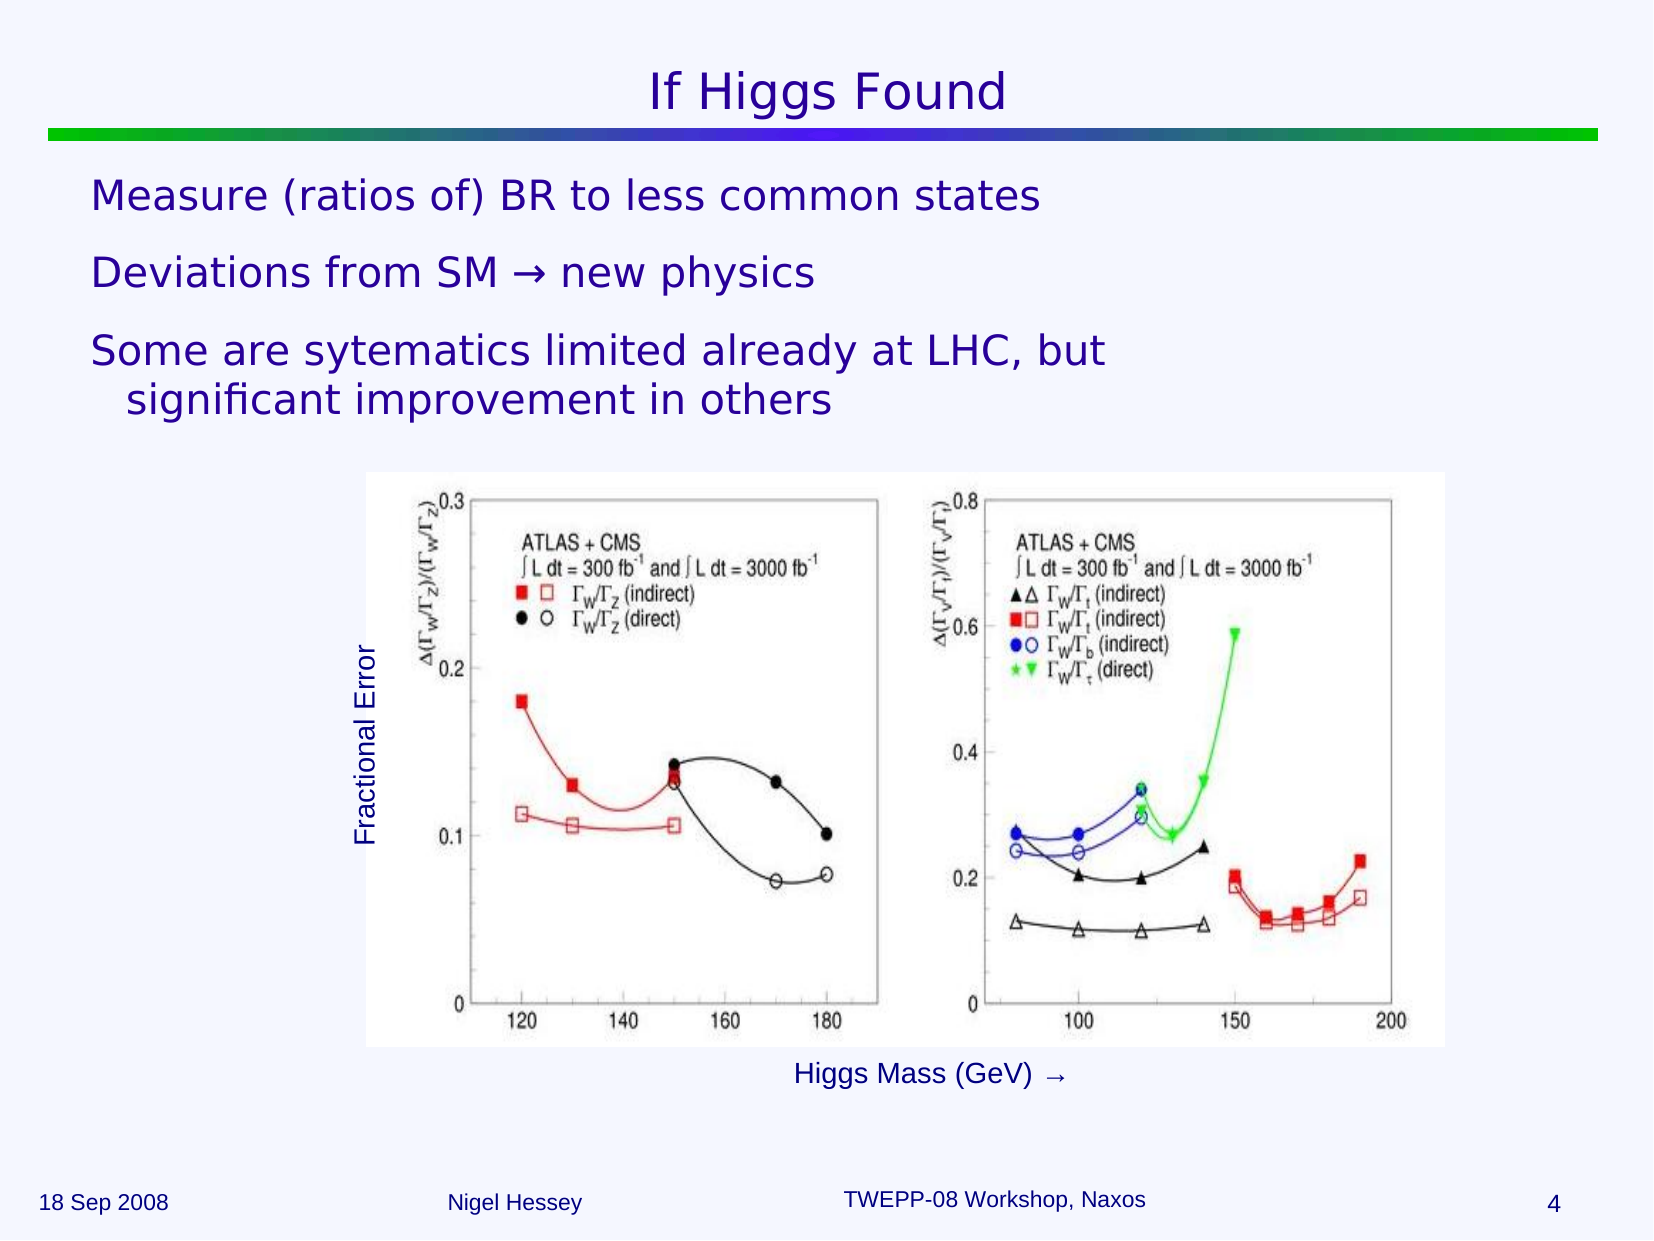

# If Higgs Found
Measure (ratios of) BR to less common states
Deviations from SM → new physics
Some are sytematics limited already at LHC, but significant improvement in others
Fractional Error
Higgs Mass (GeV) →